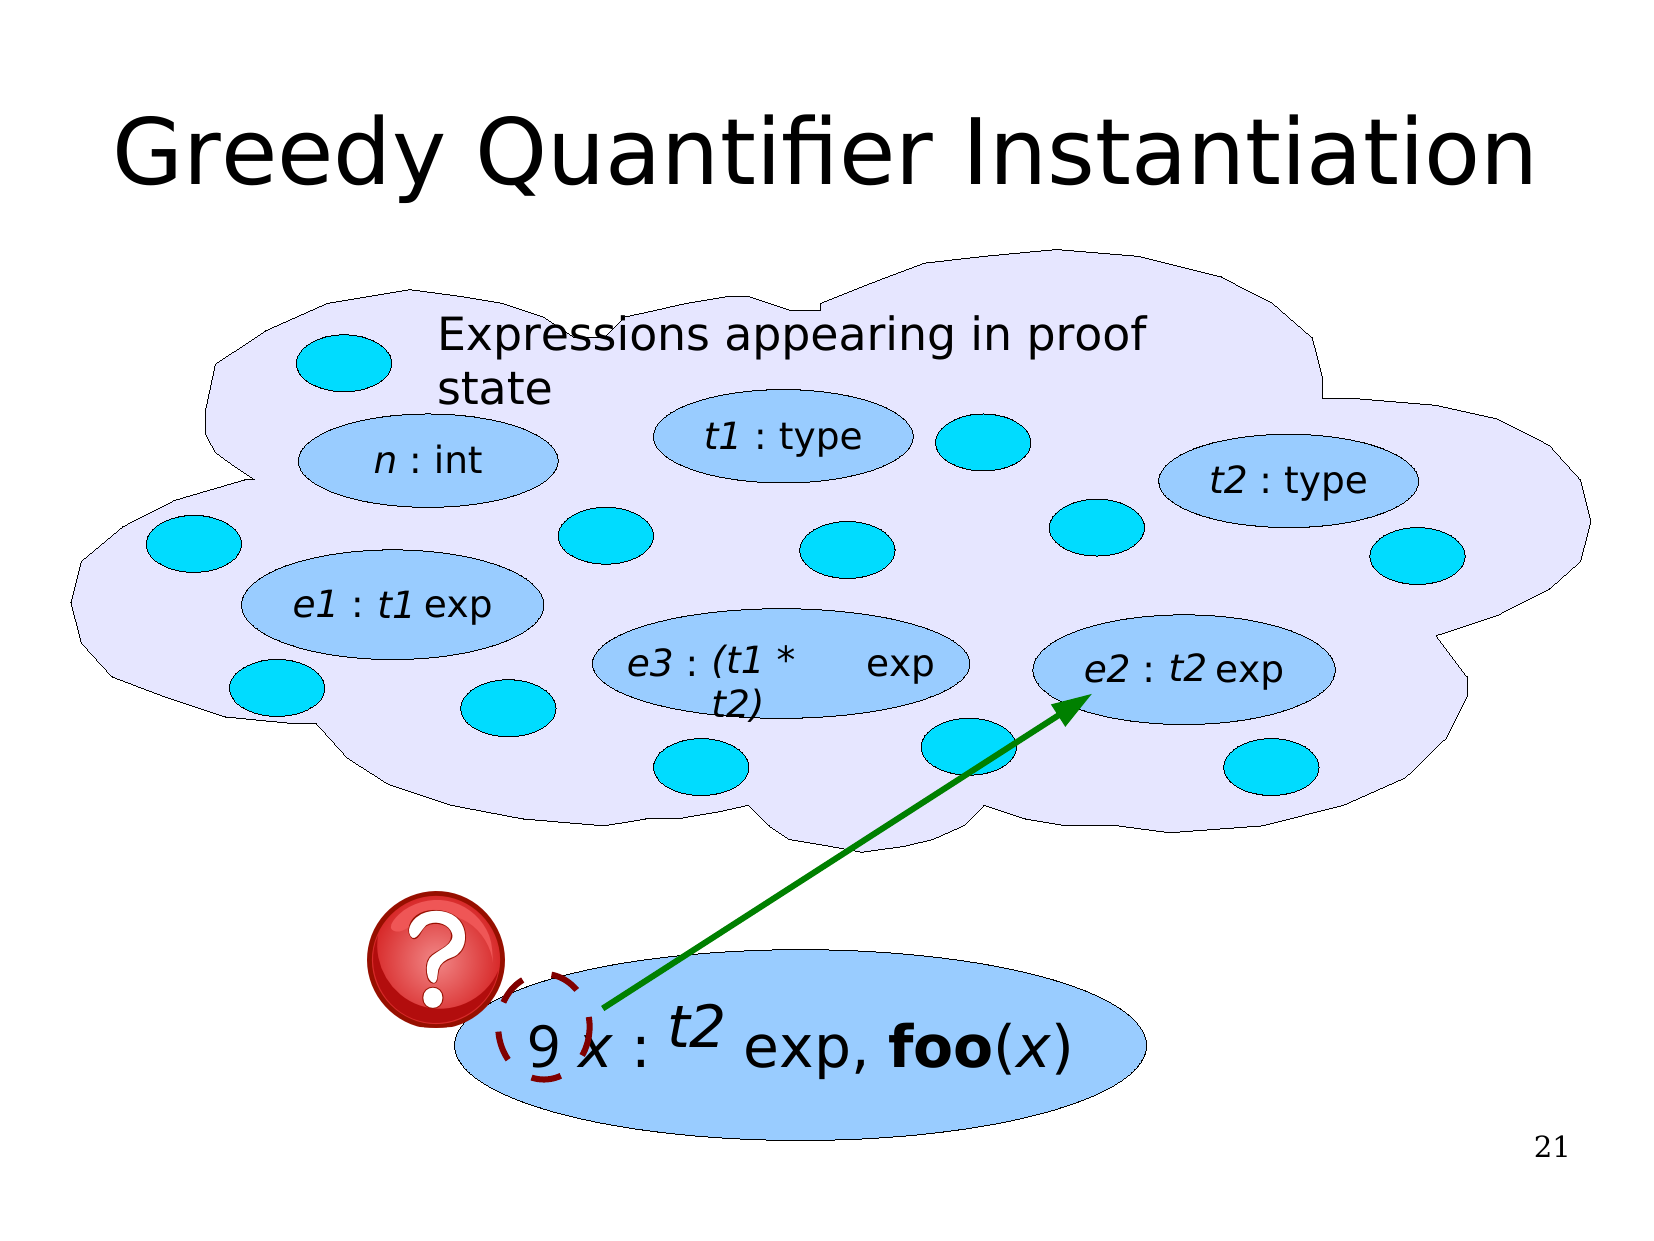

# Greedy Quantifier Instantiation
Expressions appearing in proof state
t1 : type
n : int
t2 : type
e1 : exp
e3 : exp
e2 : exp
t1
(t1 * t2)
t2
t2
9 x : exp, foo(x)
21